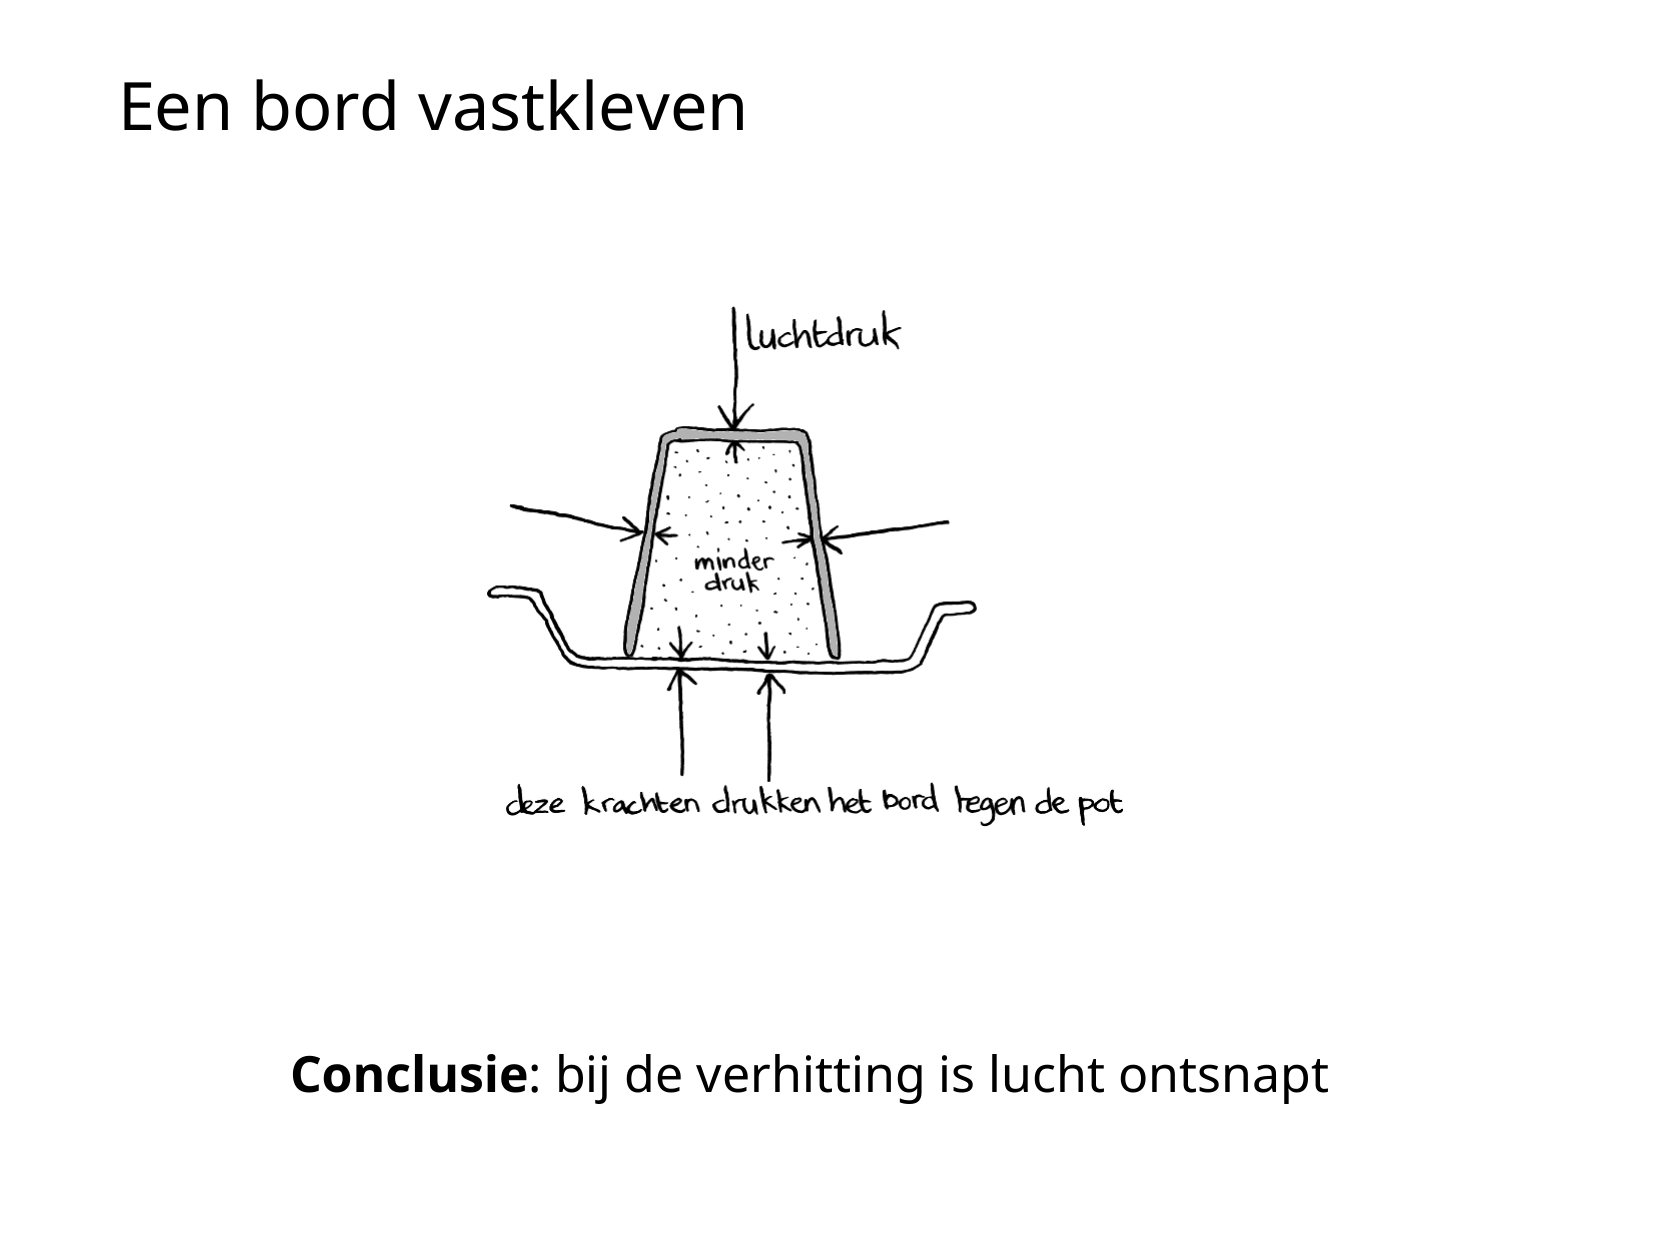

Een bord vastkleven
Conclusie: bij de verhitting is lucht ontsnapt